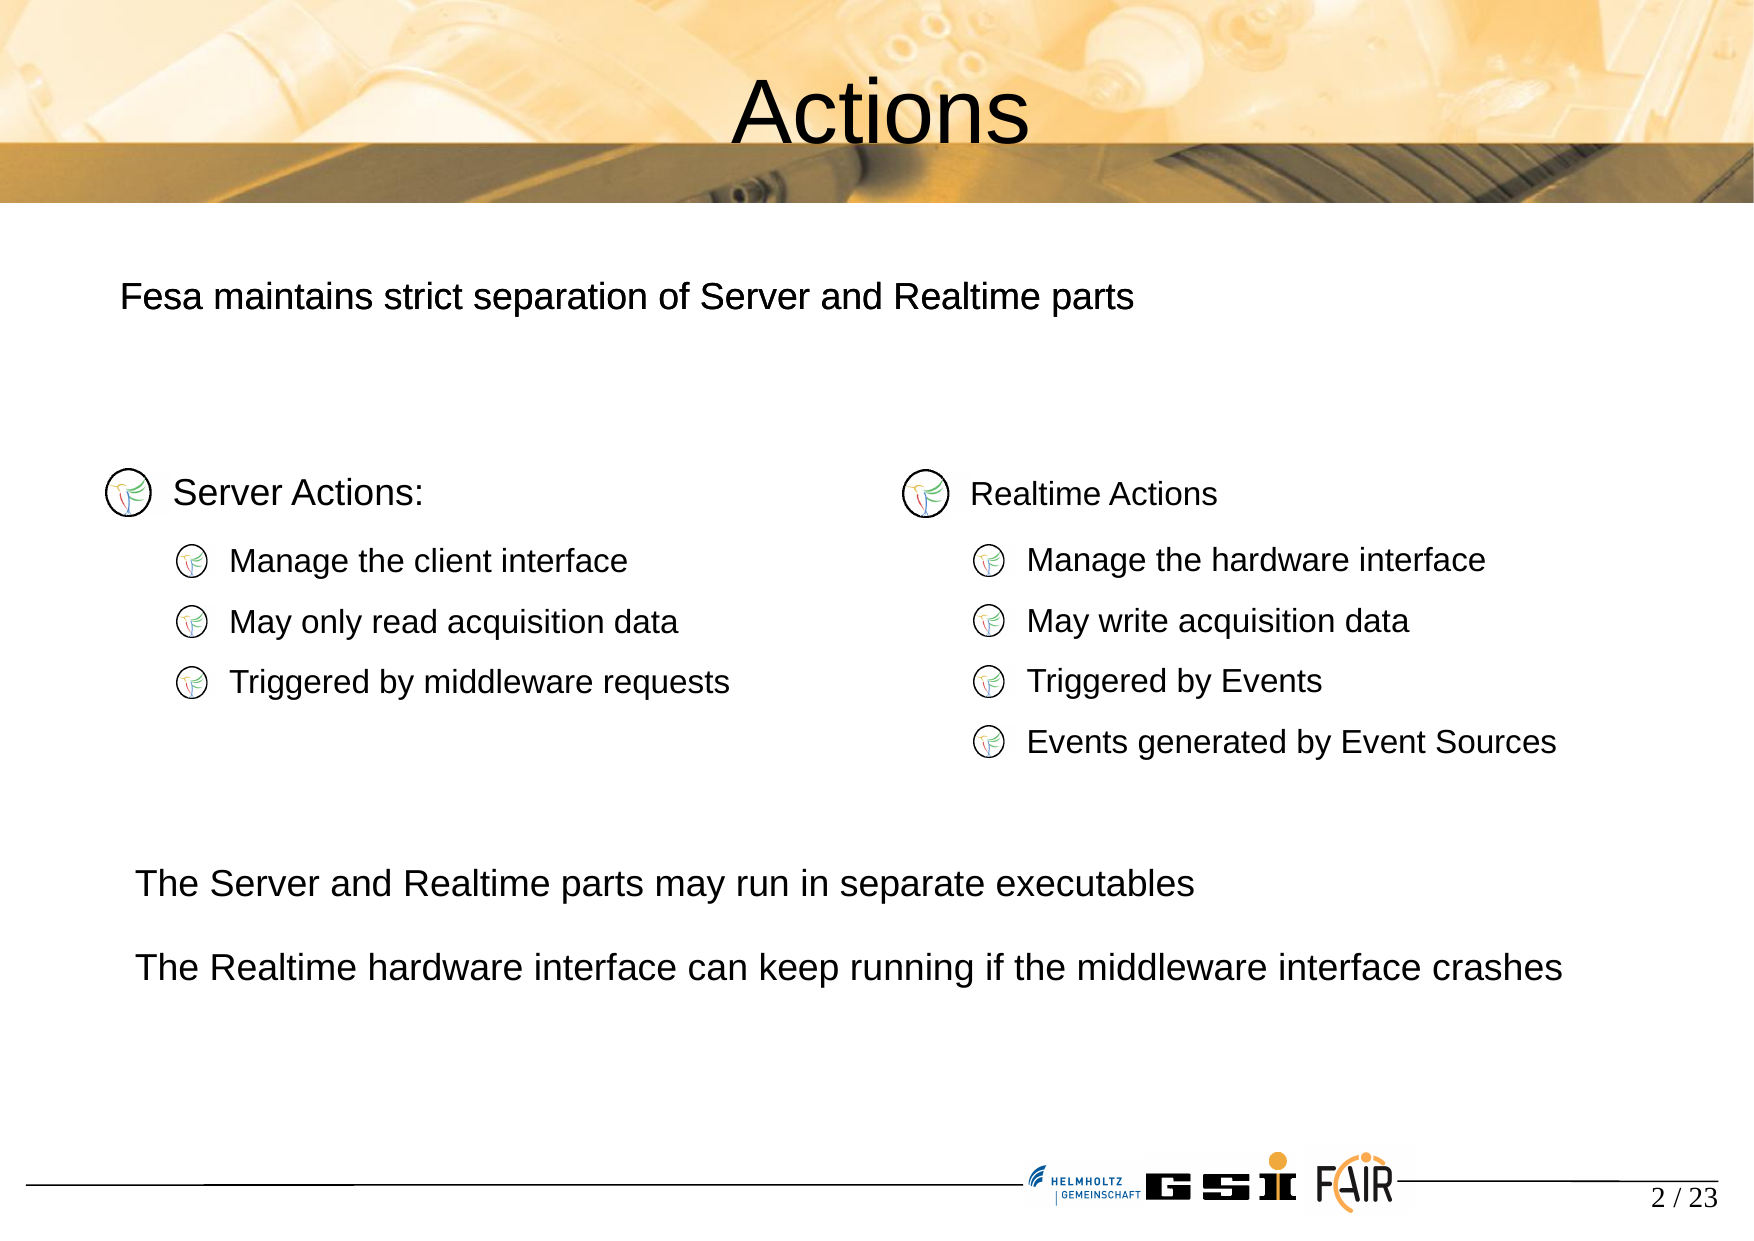

# Actions
Fesa maintains strict separation of Server and Realtime parts
Fesa maintains strict separation of Server and Realtime parts
Server Actions:
Manage the client interface
May only read acquisition data
Triggered by middleware requests
Realtime Actions
Manage the hardware interface
May write acquisition data
Triggered by Events
Events generated by Event Sources
The Server and Realtime parts may run in separate executables
The Realtime hardware interface can keep running if the middleware interface crashes
2